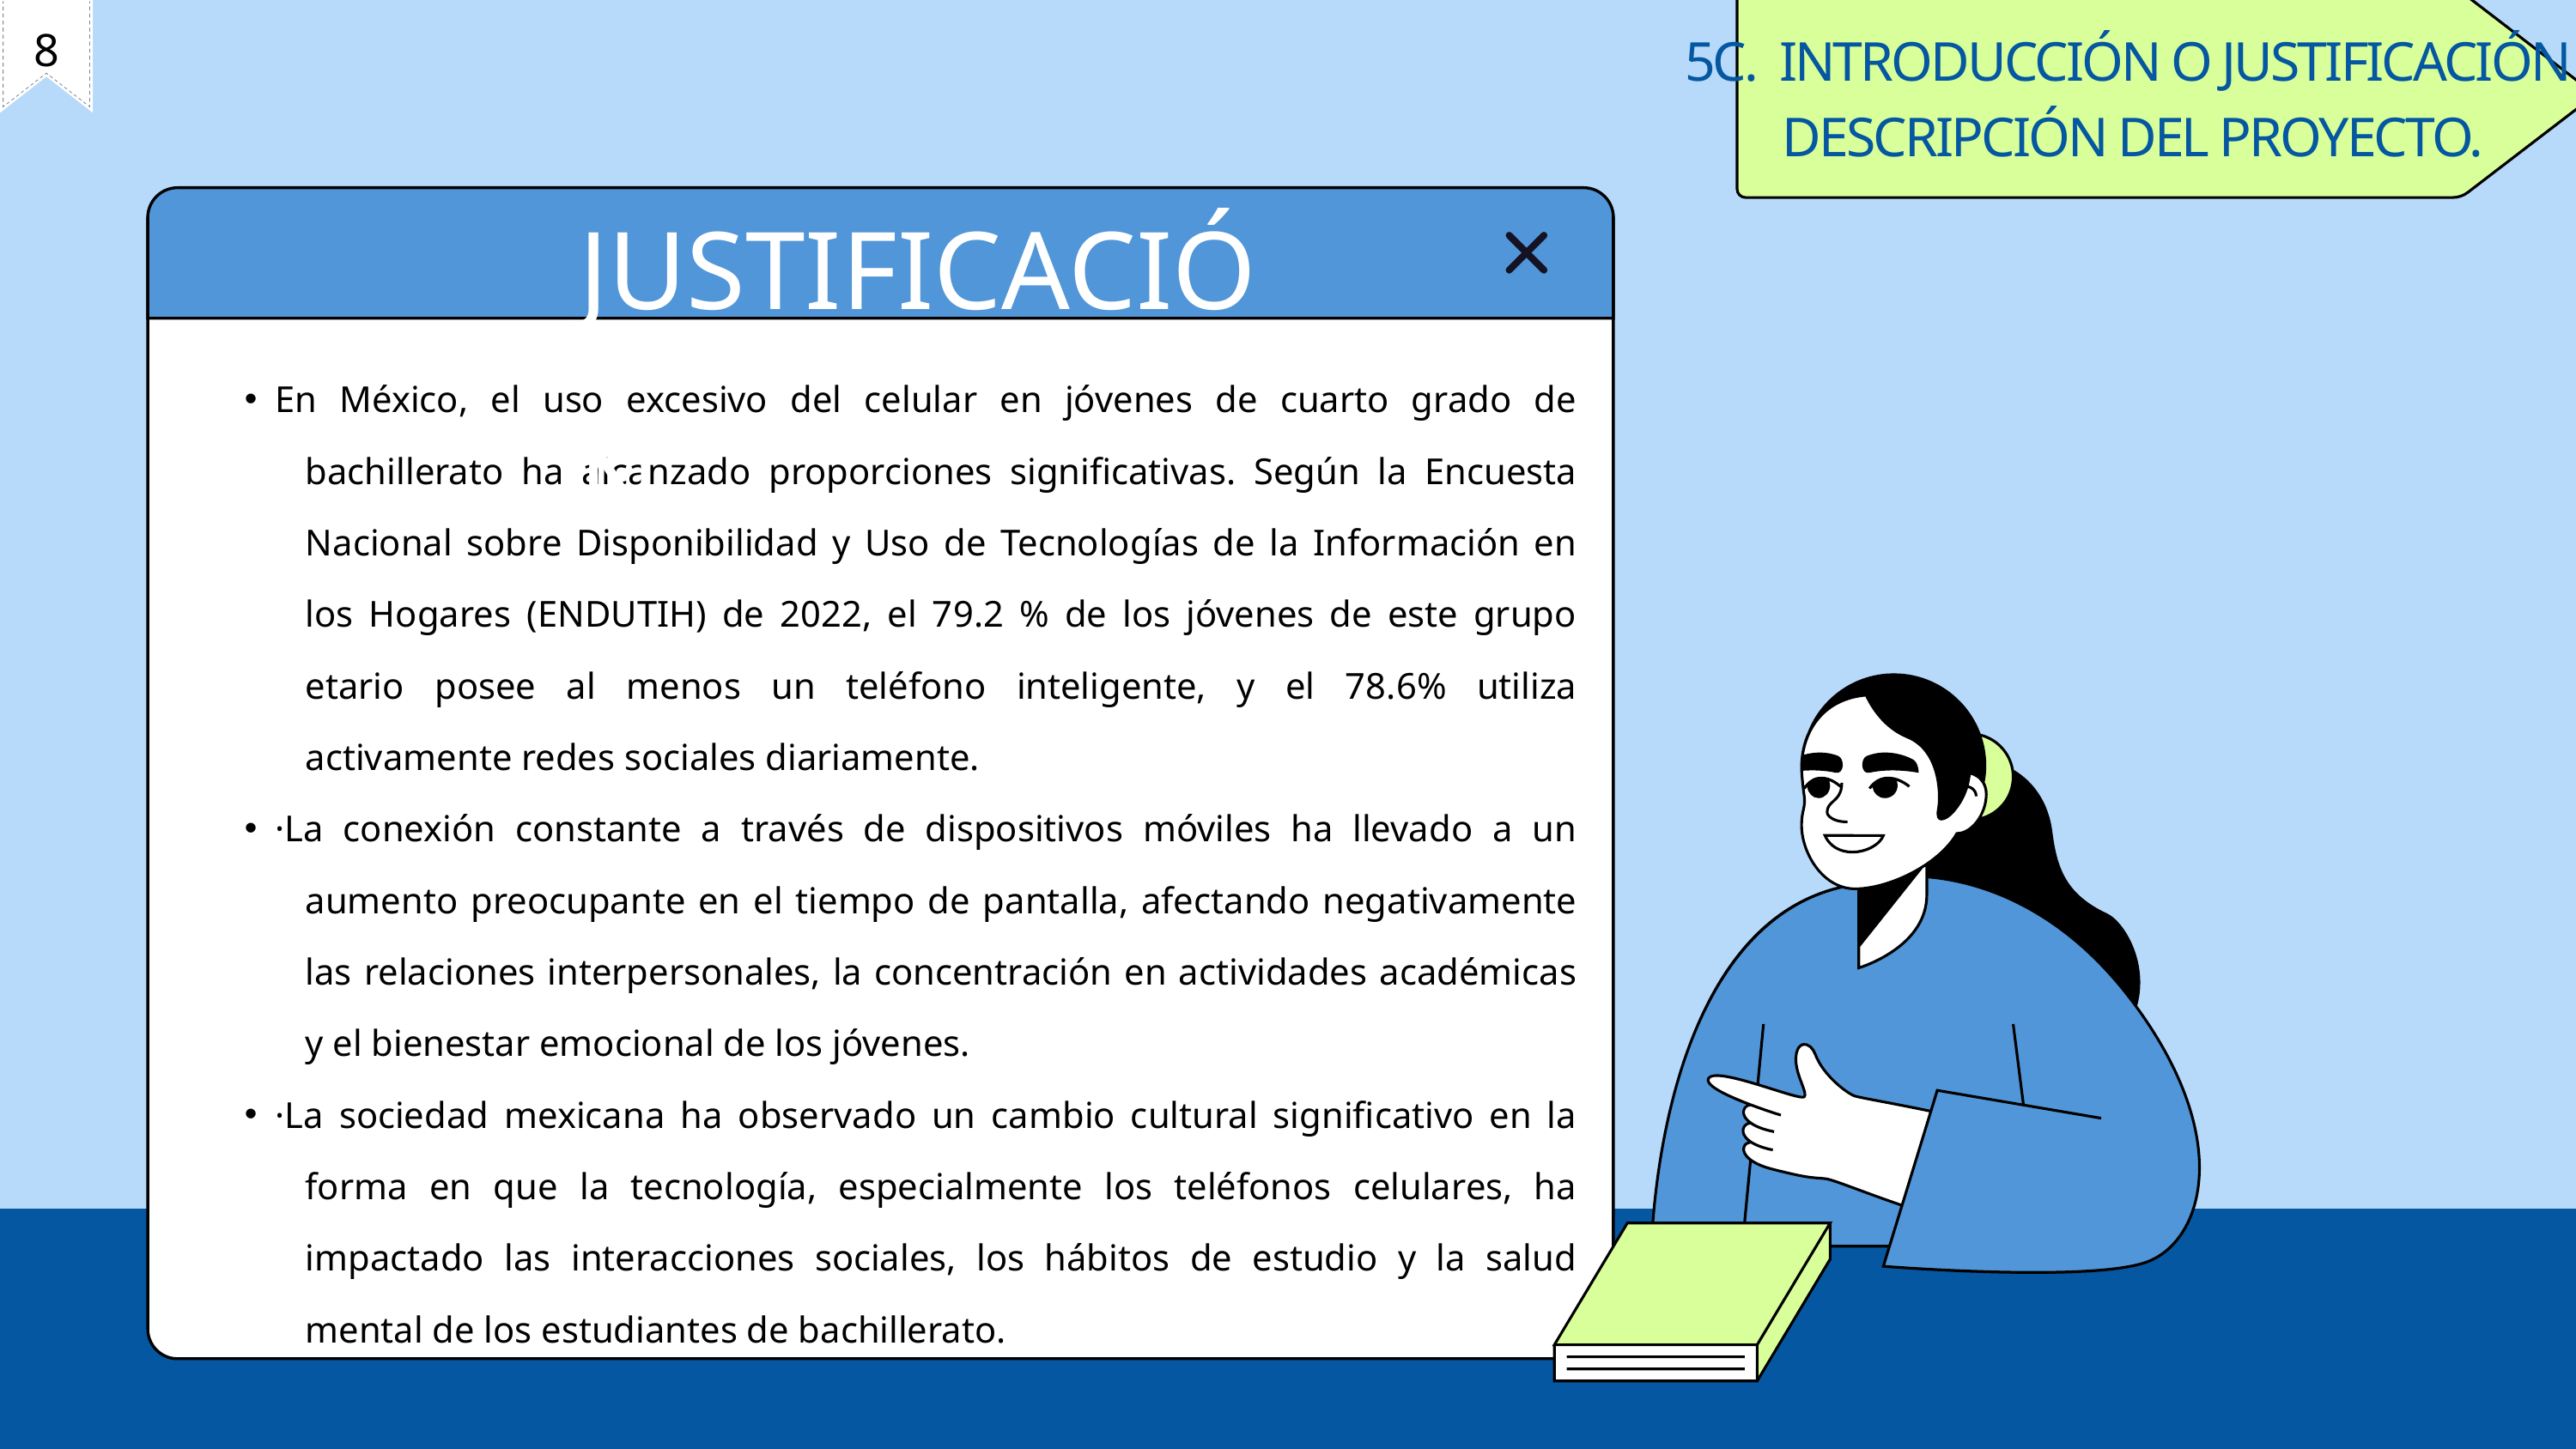

8
 5C. INTRODUCCIÓN O JUSTIFICACIÓN .
DESCRIPCIÓN DEL PROYECTO.
JUSTIFICACIÓN
En México, el uso excesivo del celular en jóvenes de cuarto grado de bachillerato ha alcanzado proporciones significativas. Según la Encuesta Nacional sobre Disponibilidad y Uso de Tecnologías de la Información en los Hogares (ENDUTIH) de 2022, el 79.2 % de los jóvenes de este grupo etario posee al menos un teléfono inteligente, y el 78.6% utiliza activamente redes sociales diariamente.
·La conexión constante a través de dispositivos móviles ha llevado a un aumento preocupante en el tiempo de pantalla, afectando negativamente las relaciones interpersonales, la concentración en actividades académicas y el bienestar emocional de los jóvenes.
·La sociedad mexicana ha observado un cambio cultural significativo en la forma en que la tecnología, especialmente los teléfonos celulares, ha impactado las interacciones sociales, los hábitos de estudio y la salud mental de los estudiantes de bachillerato.